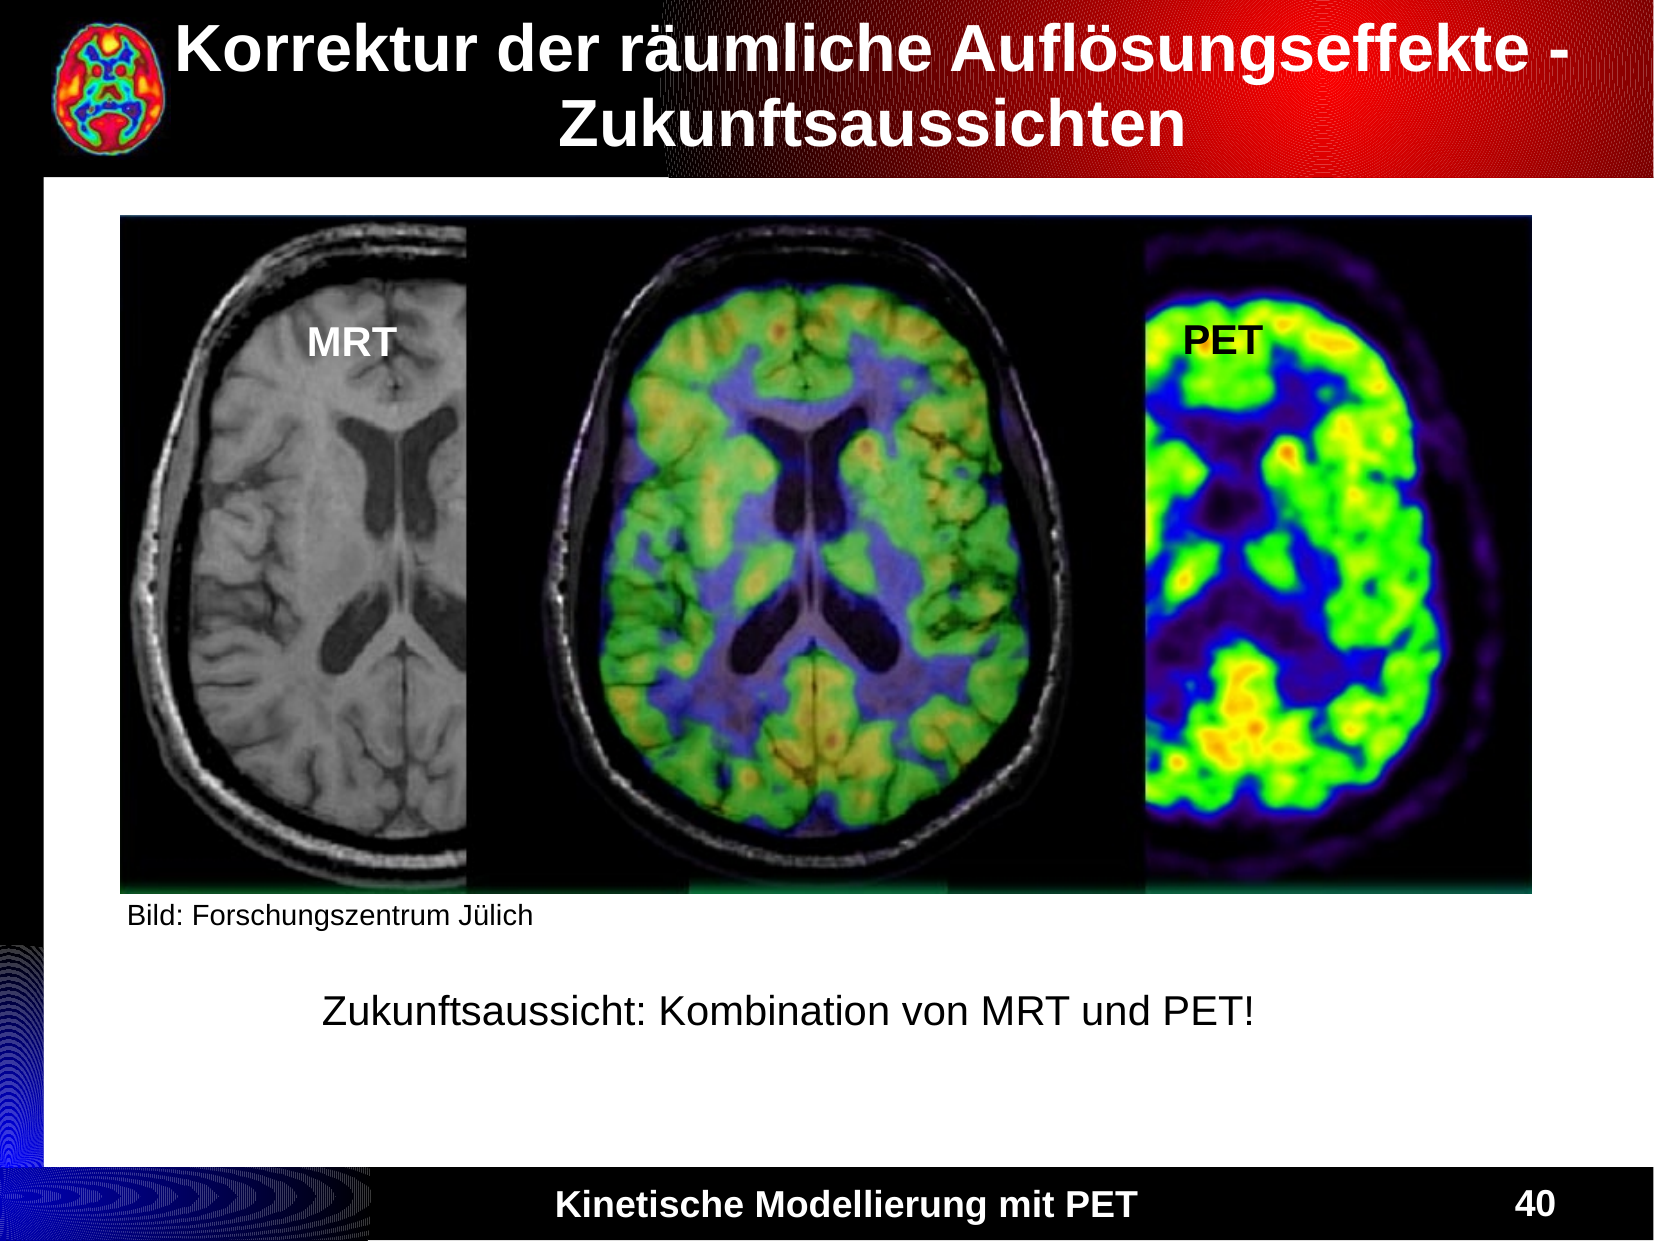

# Korrektur der räumliche Auflösungseffekte - Zukunftsaussichten
PET
MRT
Bild: Forschungszentrum Jülich
Zukunftsaussicht: Kombination von MRT und PET!
Kinetische Modellierung mit PET